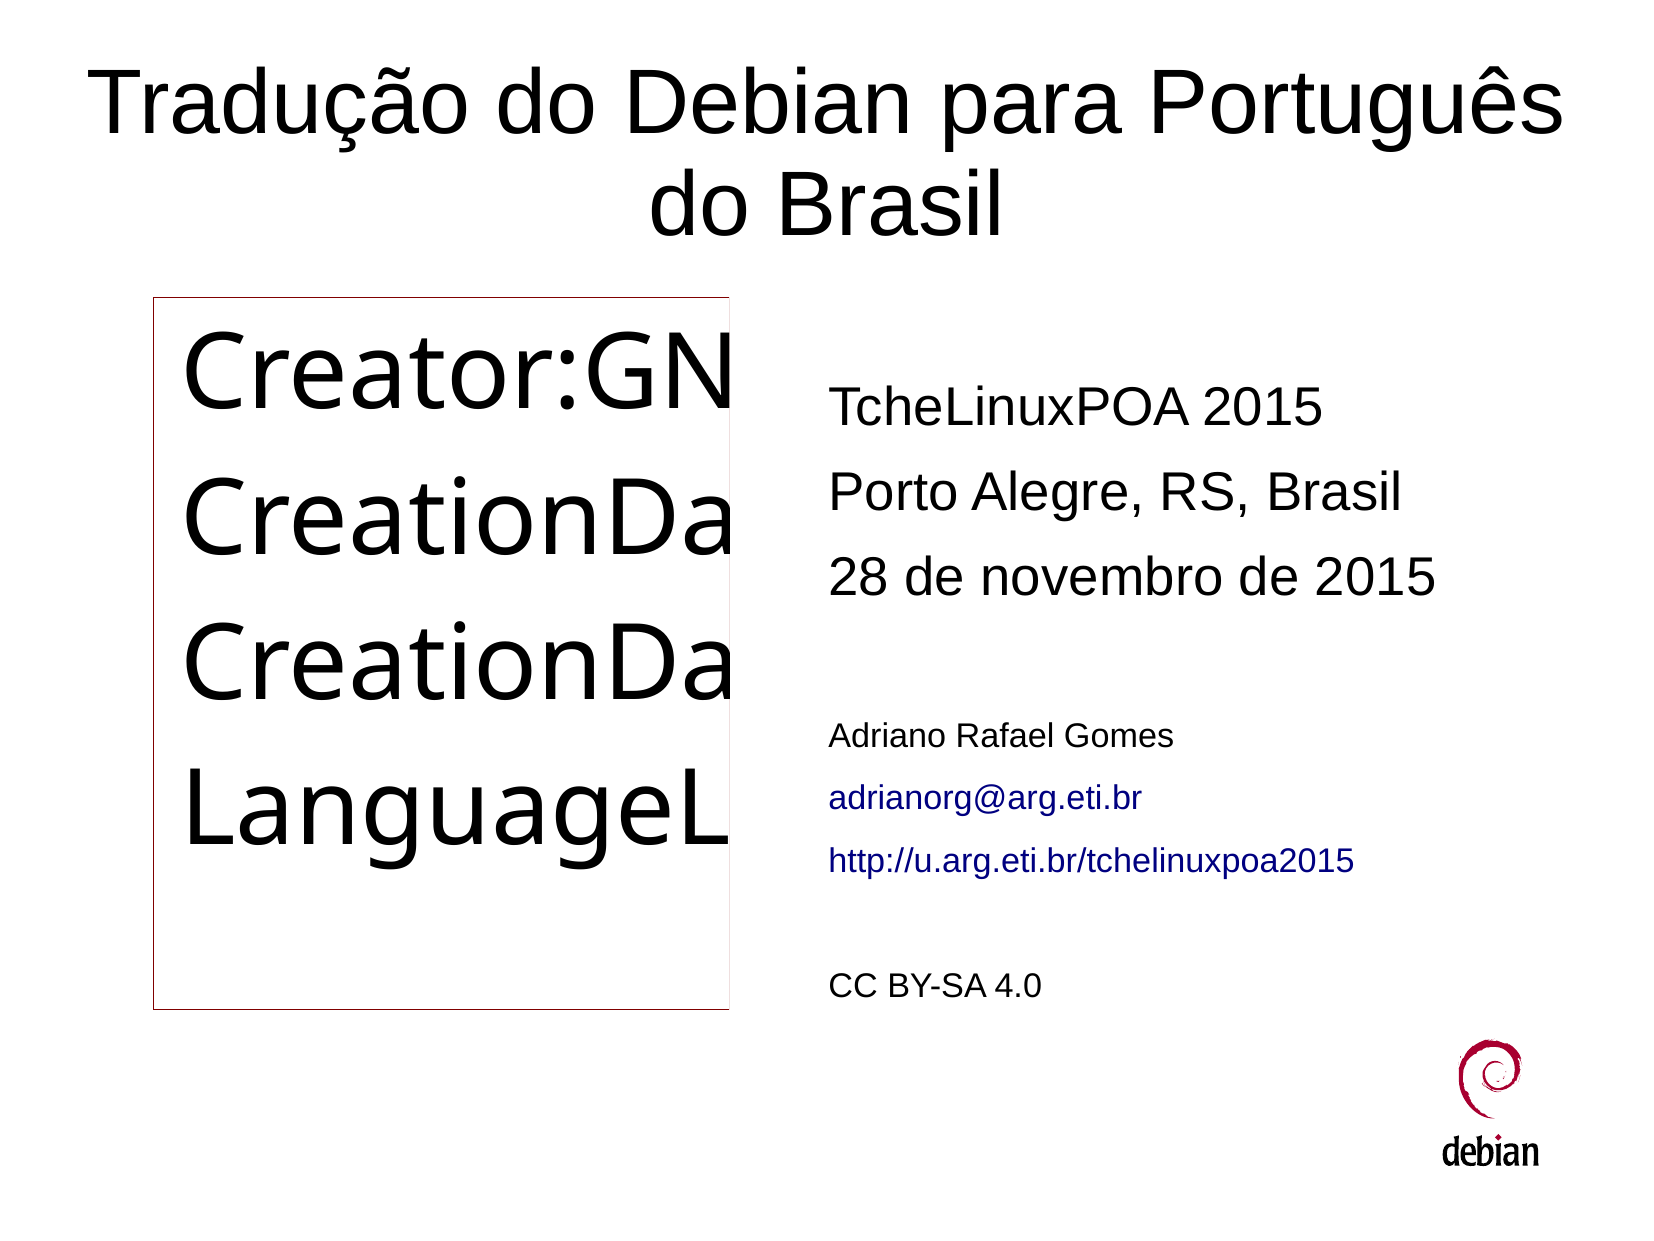

# Tradução do Debian para Português do Brasil
TcheLinuxPOA 2015
Porto Alegre, RS, Brasil
28 de novembro de 2015
Adriano Rafael Gomes
adrianorg@arg.eti.br
http://u.arg.eti.br/tchelinuxpoa2015
CC BY-SA 4.0